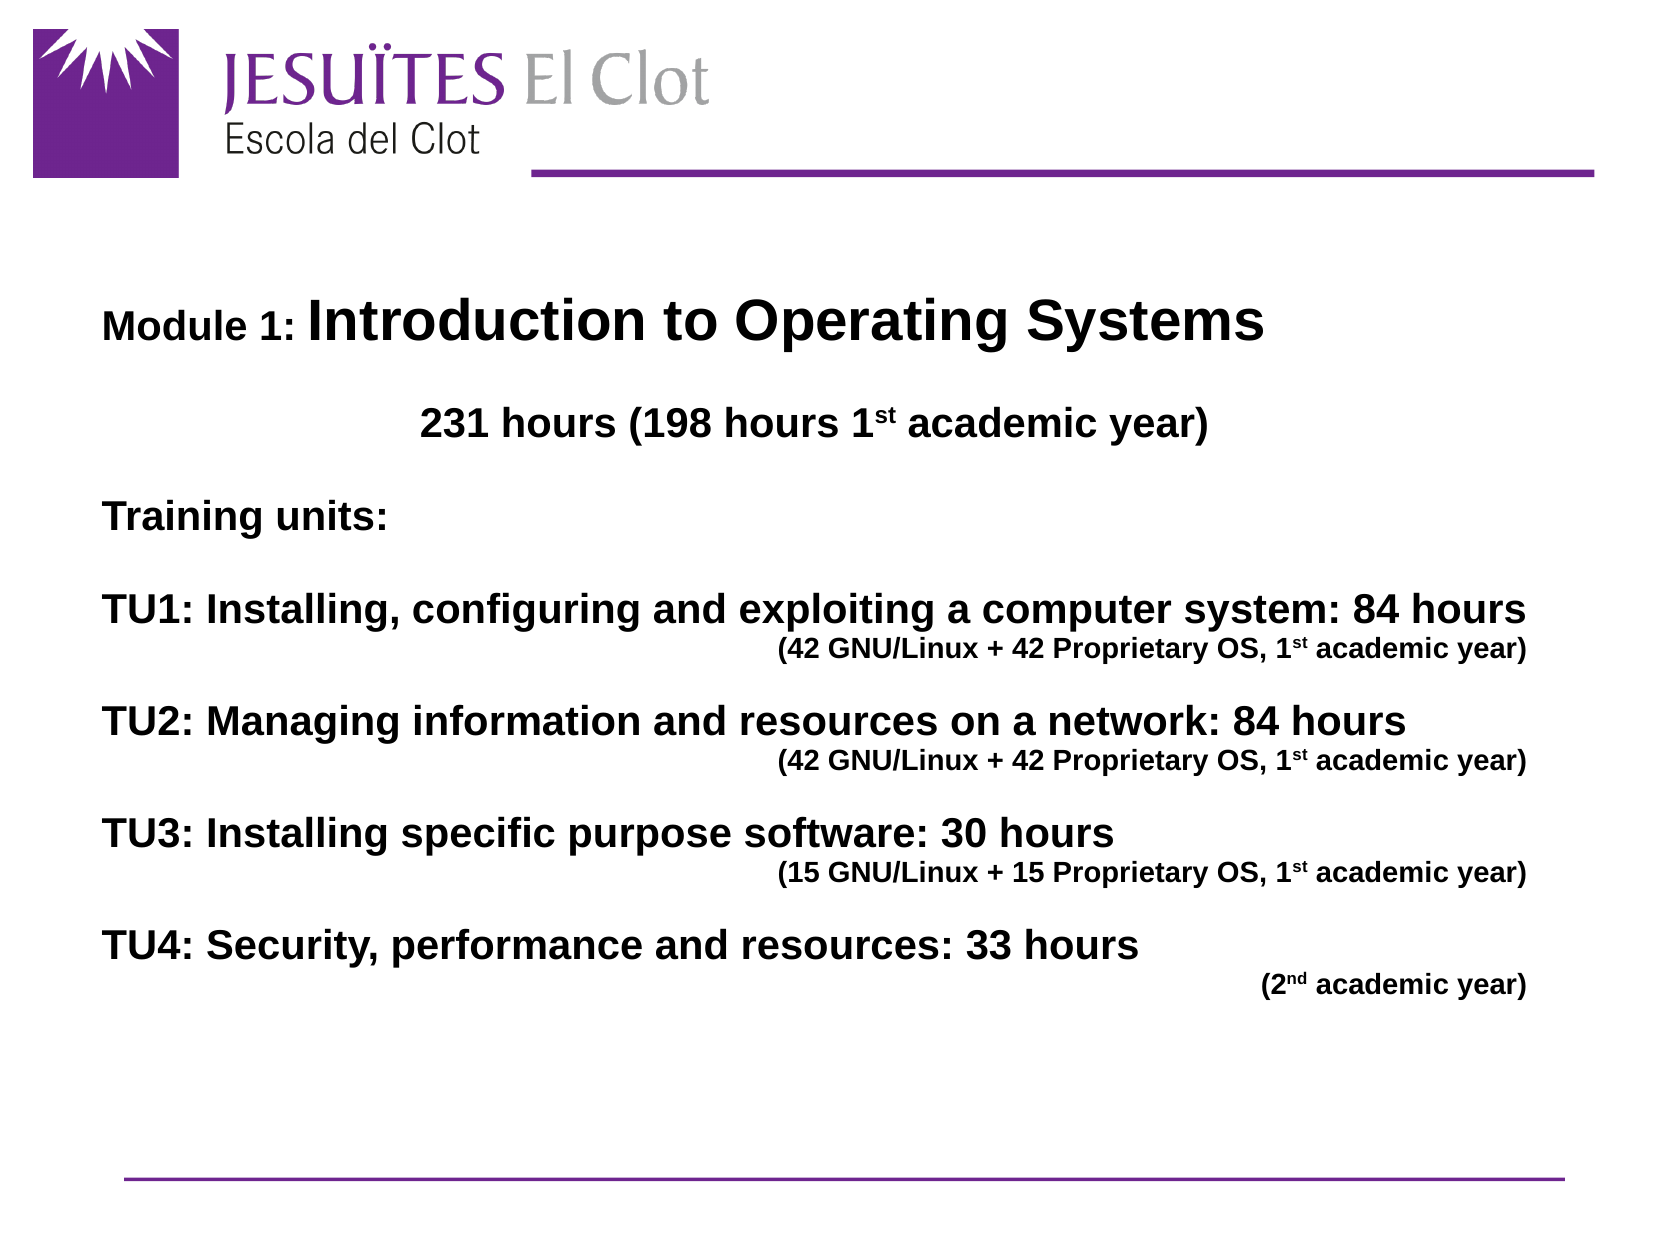

Module 1: Introduction to Operating Systems
231 hours (198 hours 1st academic year)
Training units:
TU1: Installing, configuring and exploiting a computer system: 84 hours
(42 GNU/Linux + 42 Proprietary OS, 1st academic year)
TU2: Managing information and resources on a network: 84 hours
(42 GNU/Linux + 42 Proprietary OS, 1st academic year)
TU3: Installing specific purpose software: 30 hours
(15 GNU/Linux + 15 Proprietary OS, 1st academic year)
TU4: Security, performance and resources: 33 hours
(2nd academic year)